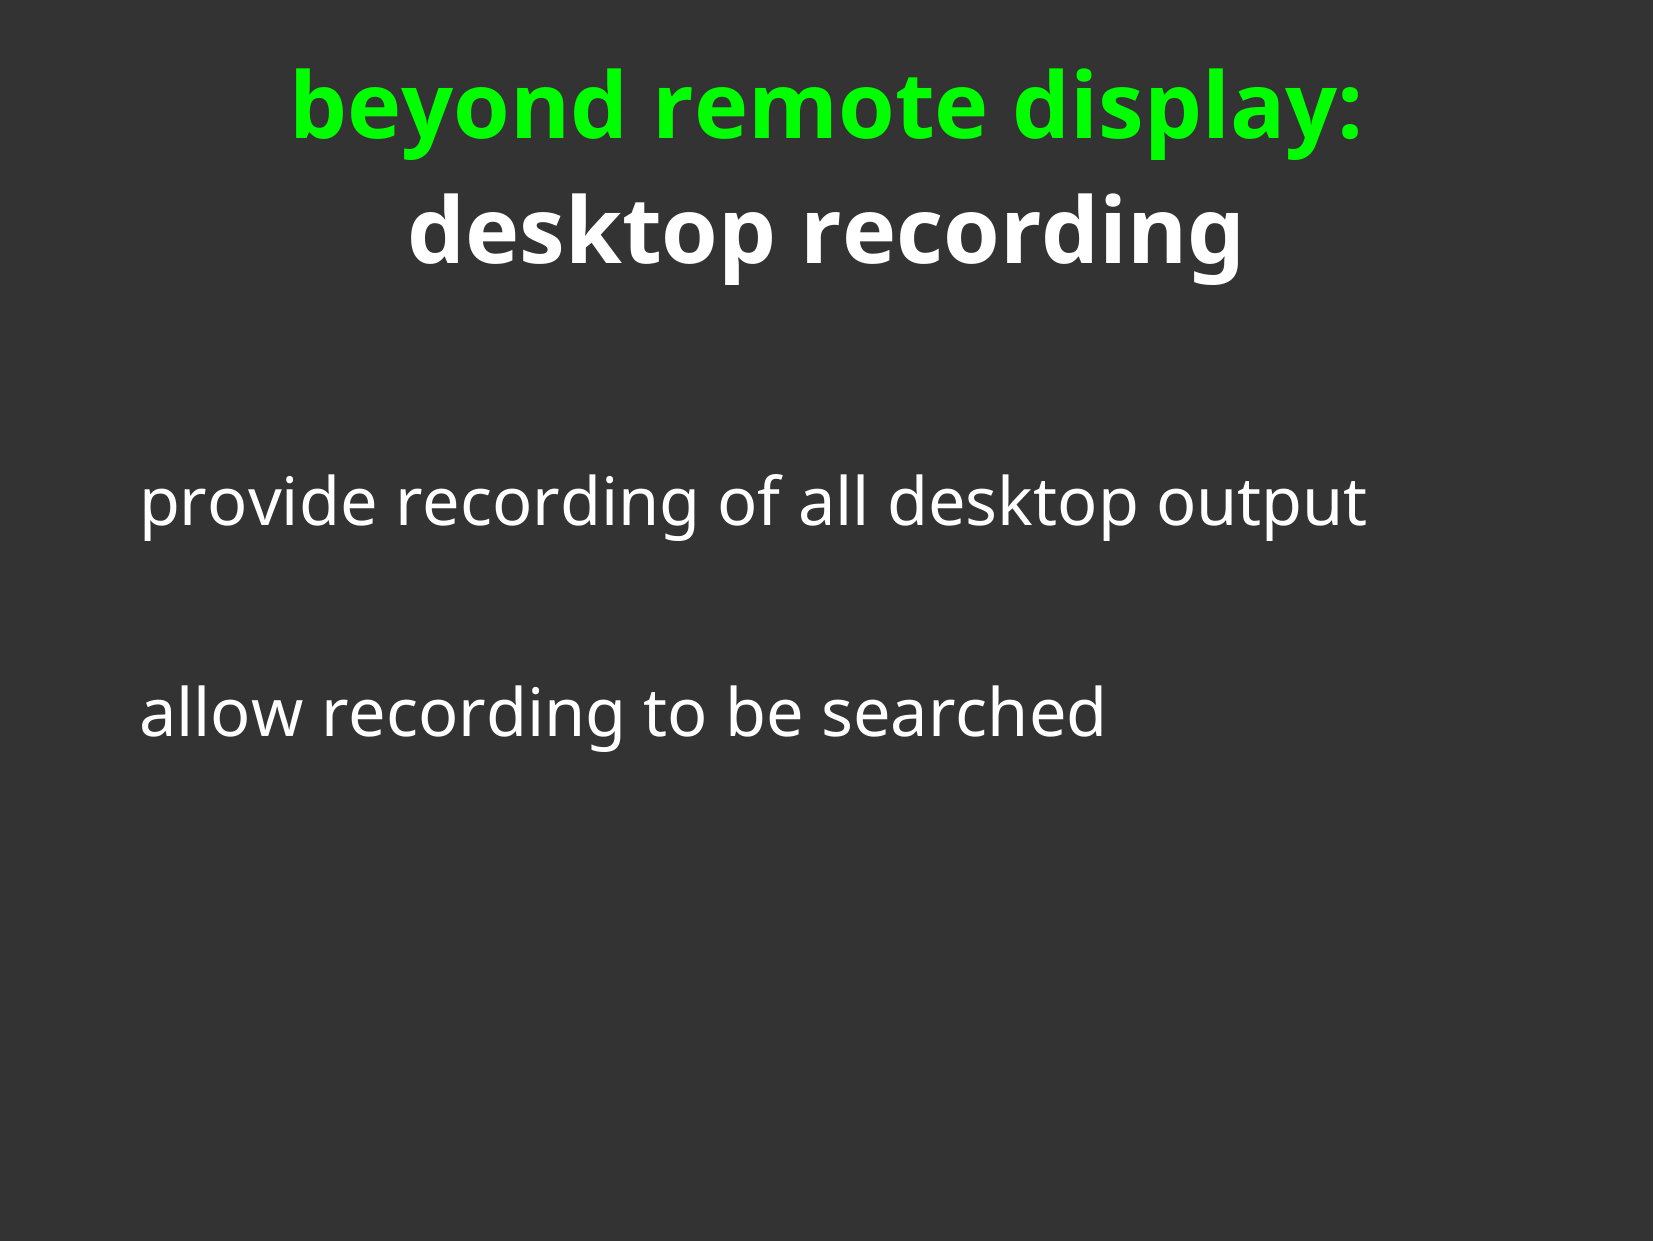

# beyond remote display: desktop recording
provide recording of all desktop output
allow recording to be searched